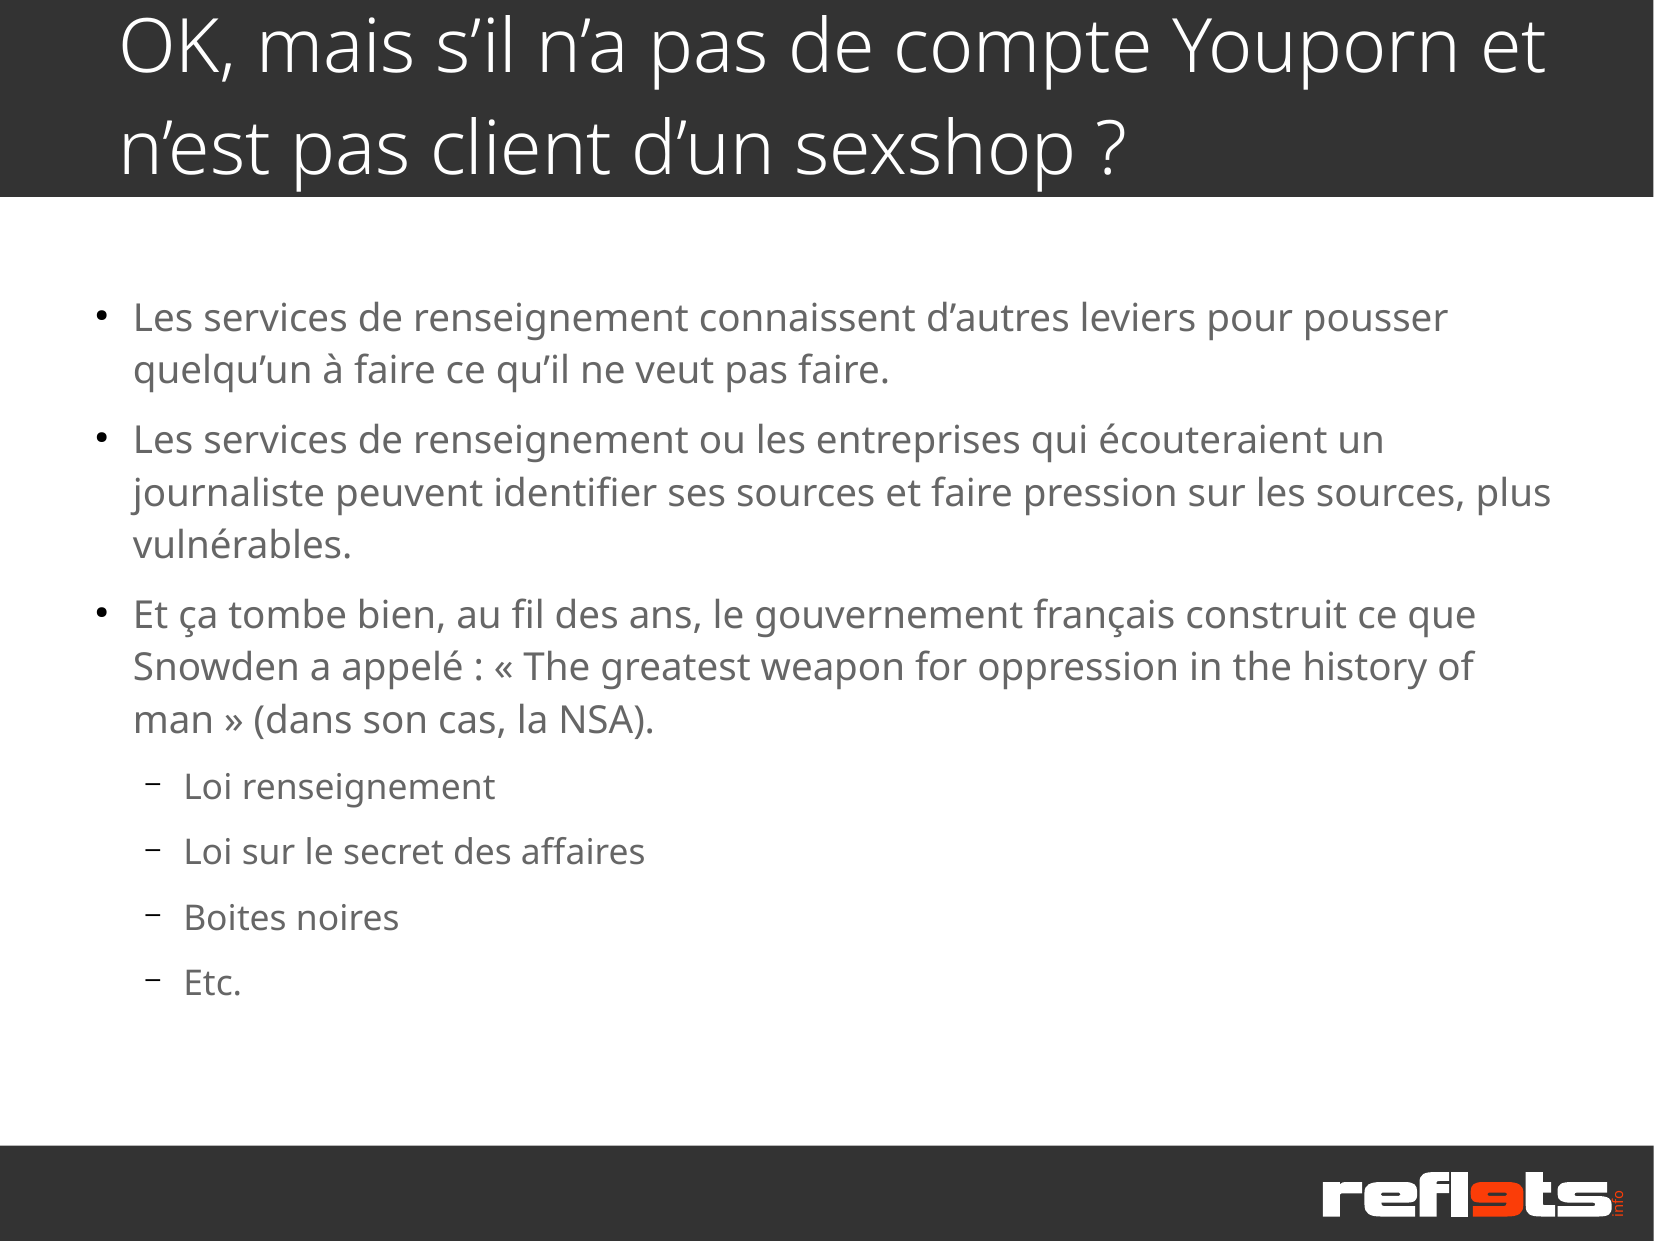

# OK, mais s’il n’a pas de compte Youporn et n’est pas client d’un sexshop ?
Les services de renseignement connaissent d’autres leviers pour pousser quelqu’un à faire ce qu’il ne veut pas faire.
Les services de renseignement ou les entreprises qui écouteraient un journaliste peuvent identifier ses sources et faire pression sur les sources, plus vulnérables.
Et ça tombe bien, au fil des ans, le gouvernement français construit ce que Snowden a appelé : « The greatest weapon for oppression in the history of man » (dans son cas, la NSA).
Loi renseignement
Loi sur le secret des affaires
Boites noires
Etc.